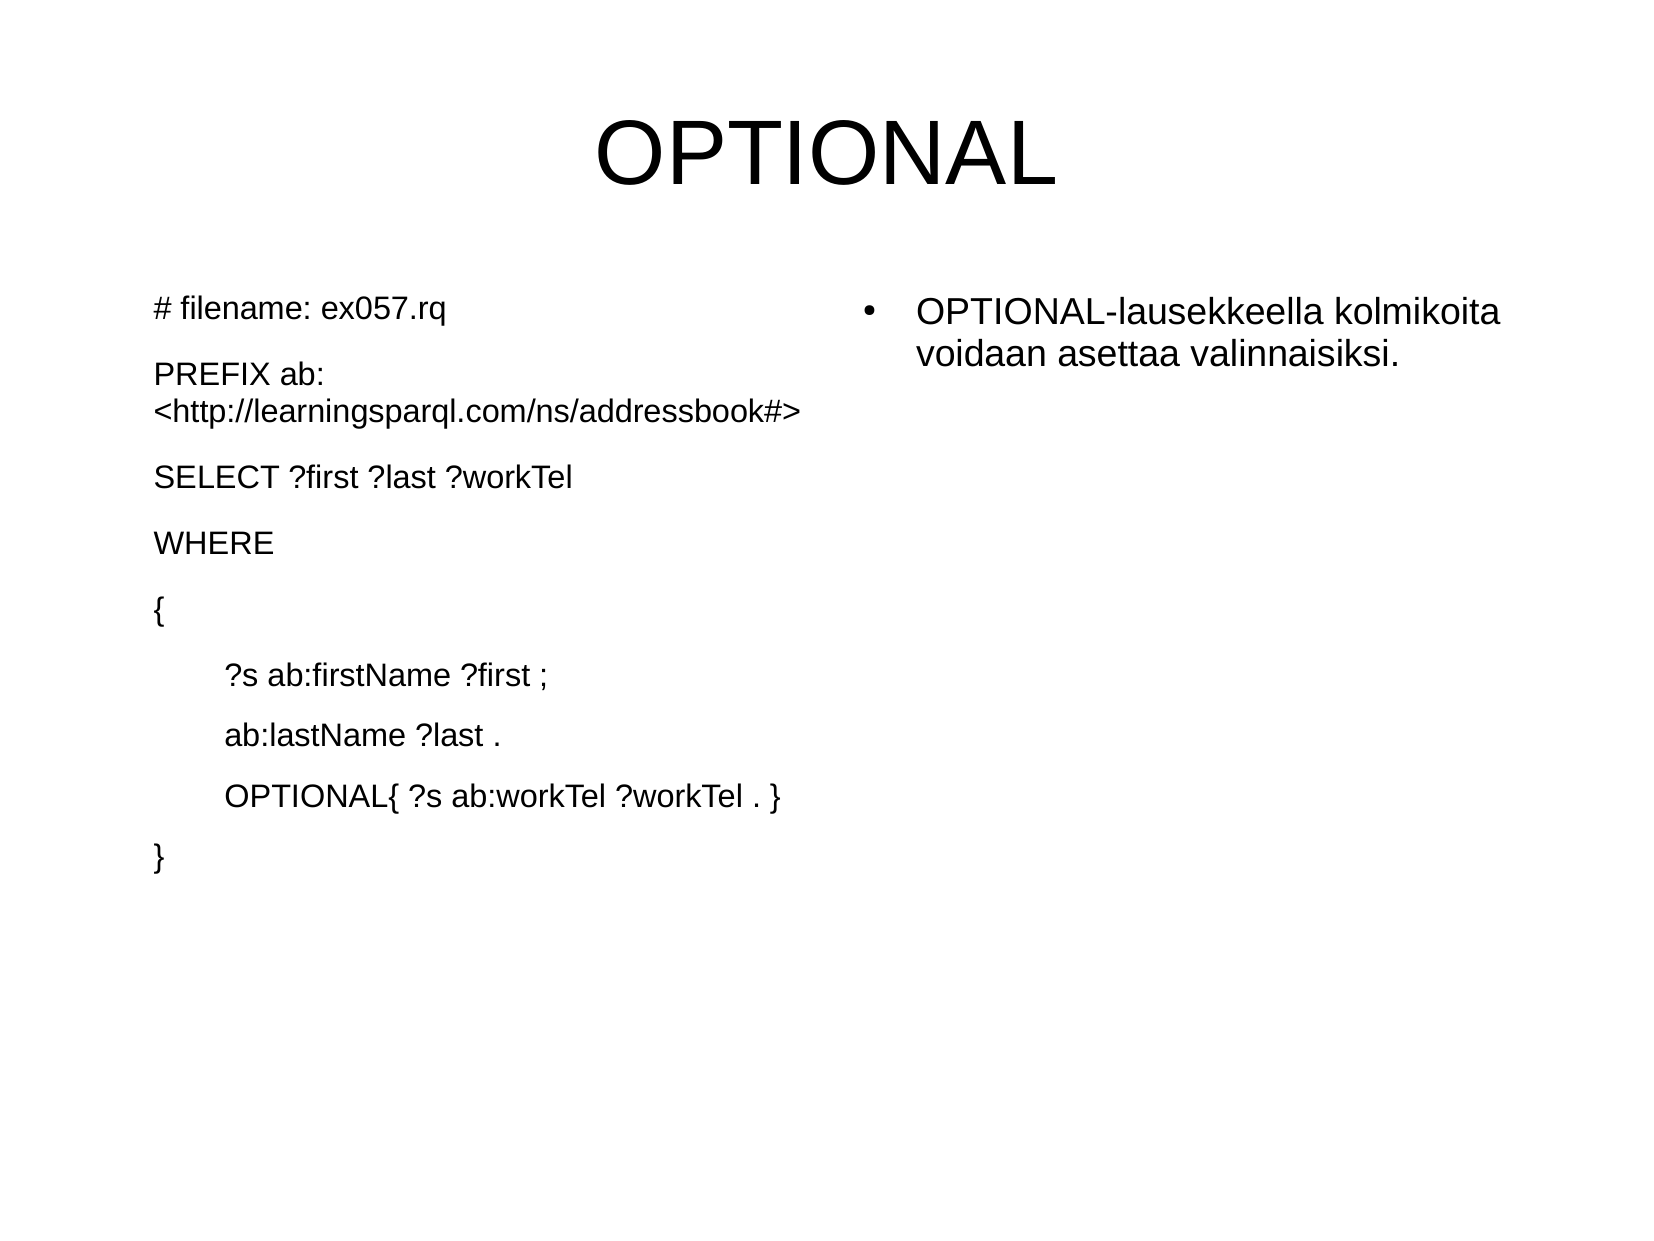

# OPTIONAL
# filename: ex057.rq
PREFIX ab: <http://learningsparql.com/ns/addressbook#>
SELECT ?first ?last ?workTel
WHERE
{
?s ab:firstName ?first ;
ab:lastName ?last .
OPTIONAL{ ?s ab:workTel ?workTel . }
}
OPTIONAL-lausekkeella kolmikoita voidaan asettaa valinnaisiksi.